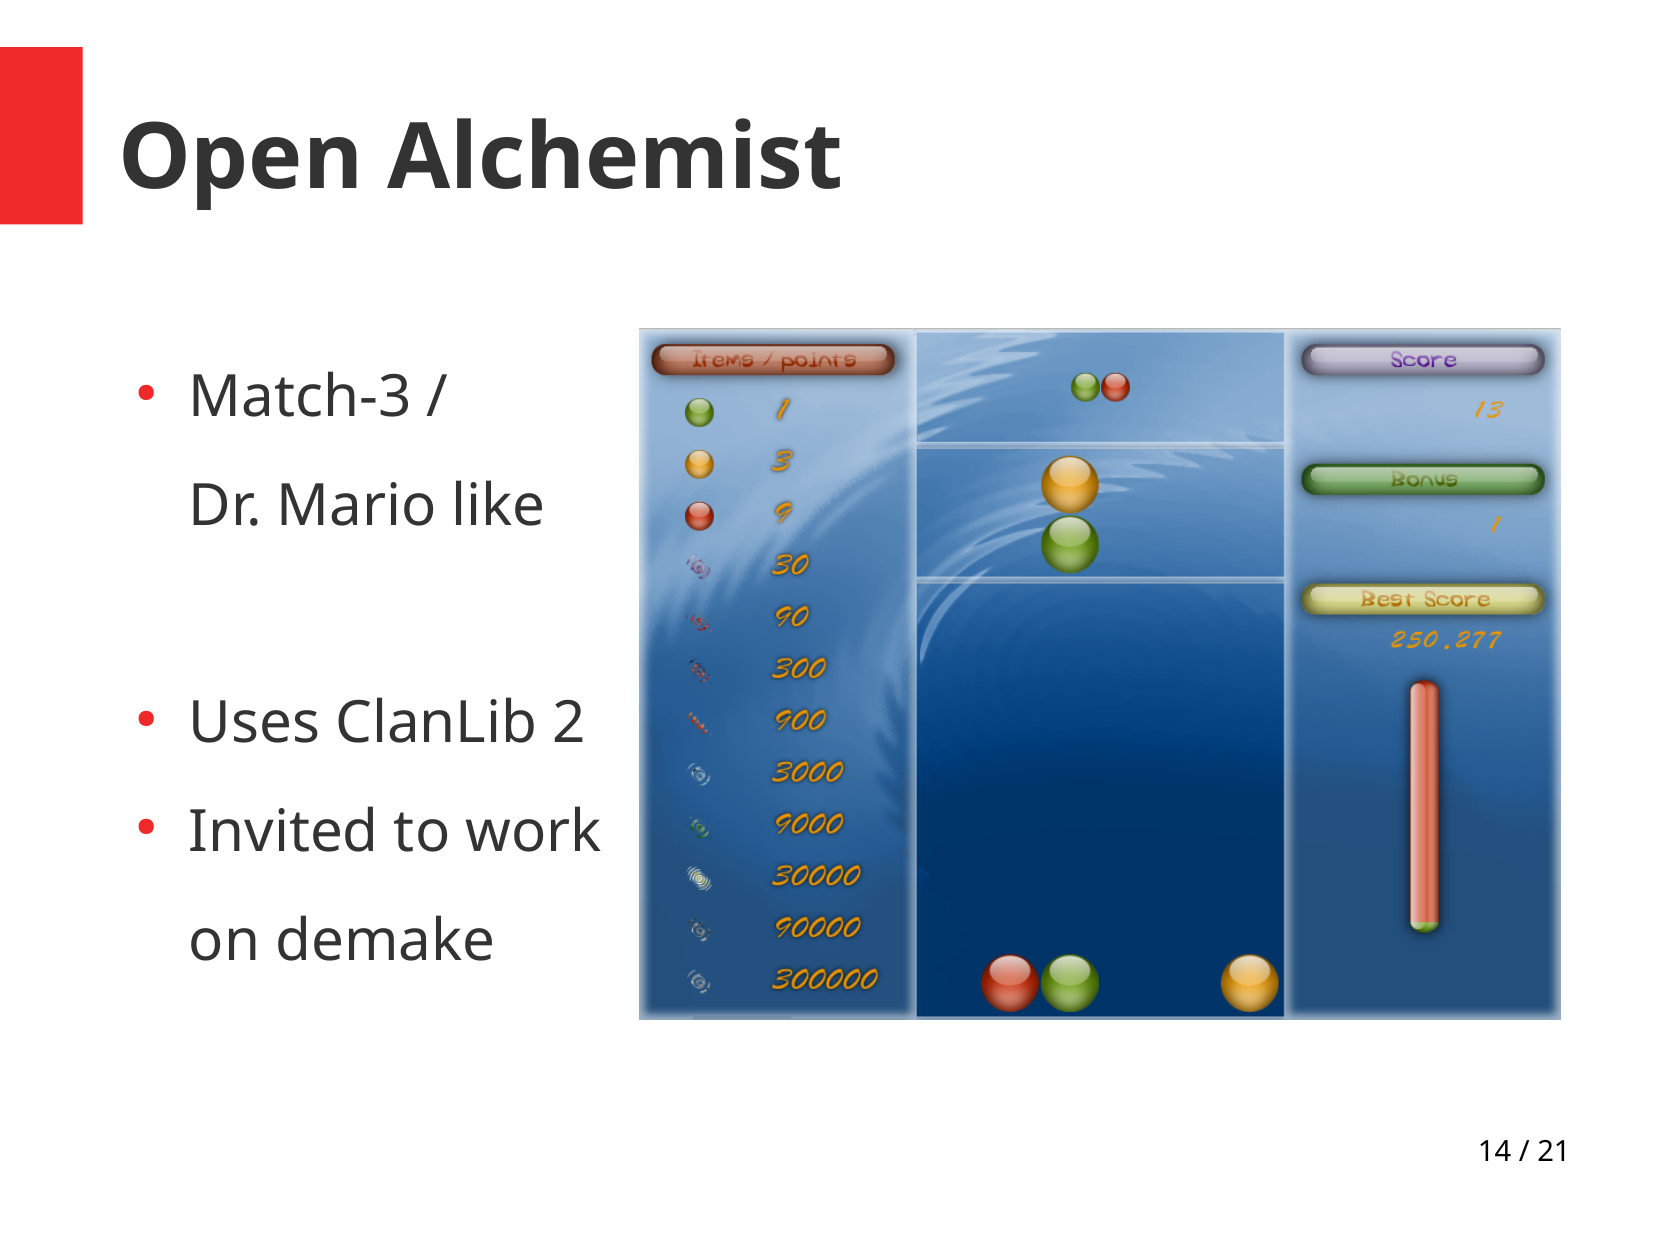

# Open Alchemist
Match-3 /
Dr. Mario like
Uses ClanLib 2
Invited to work
on demake
14